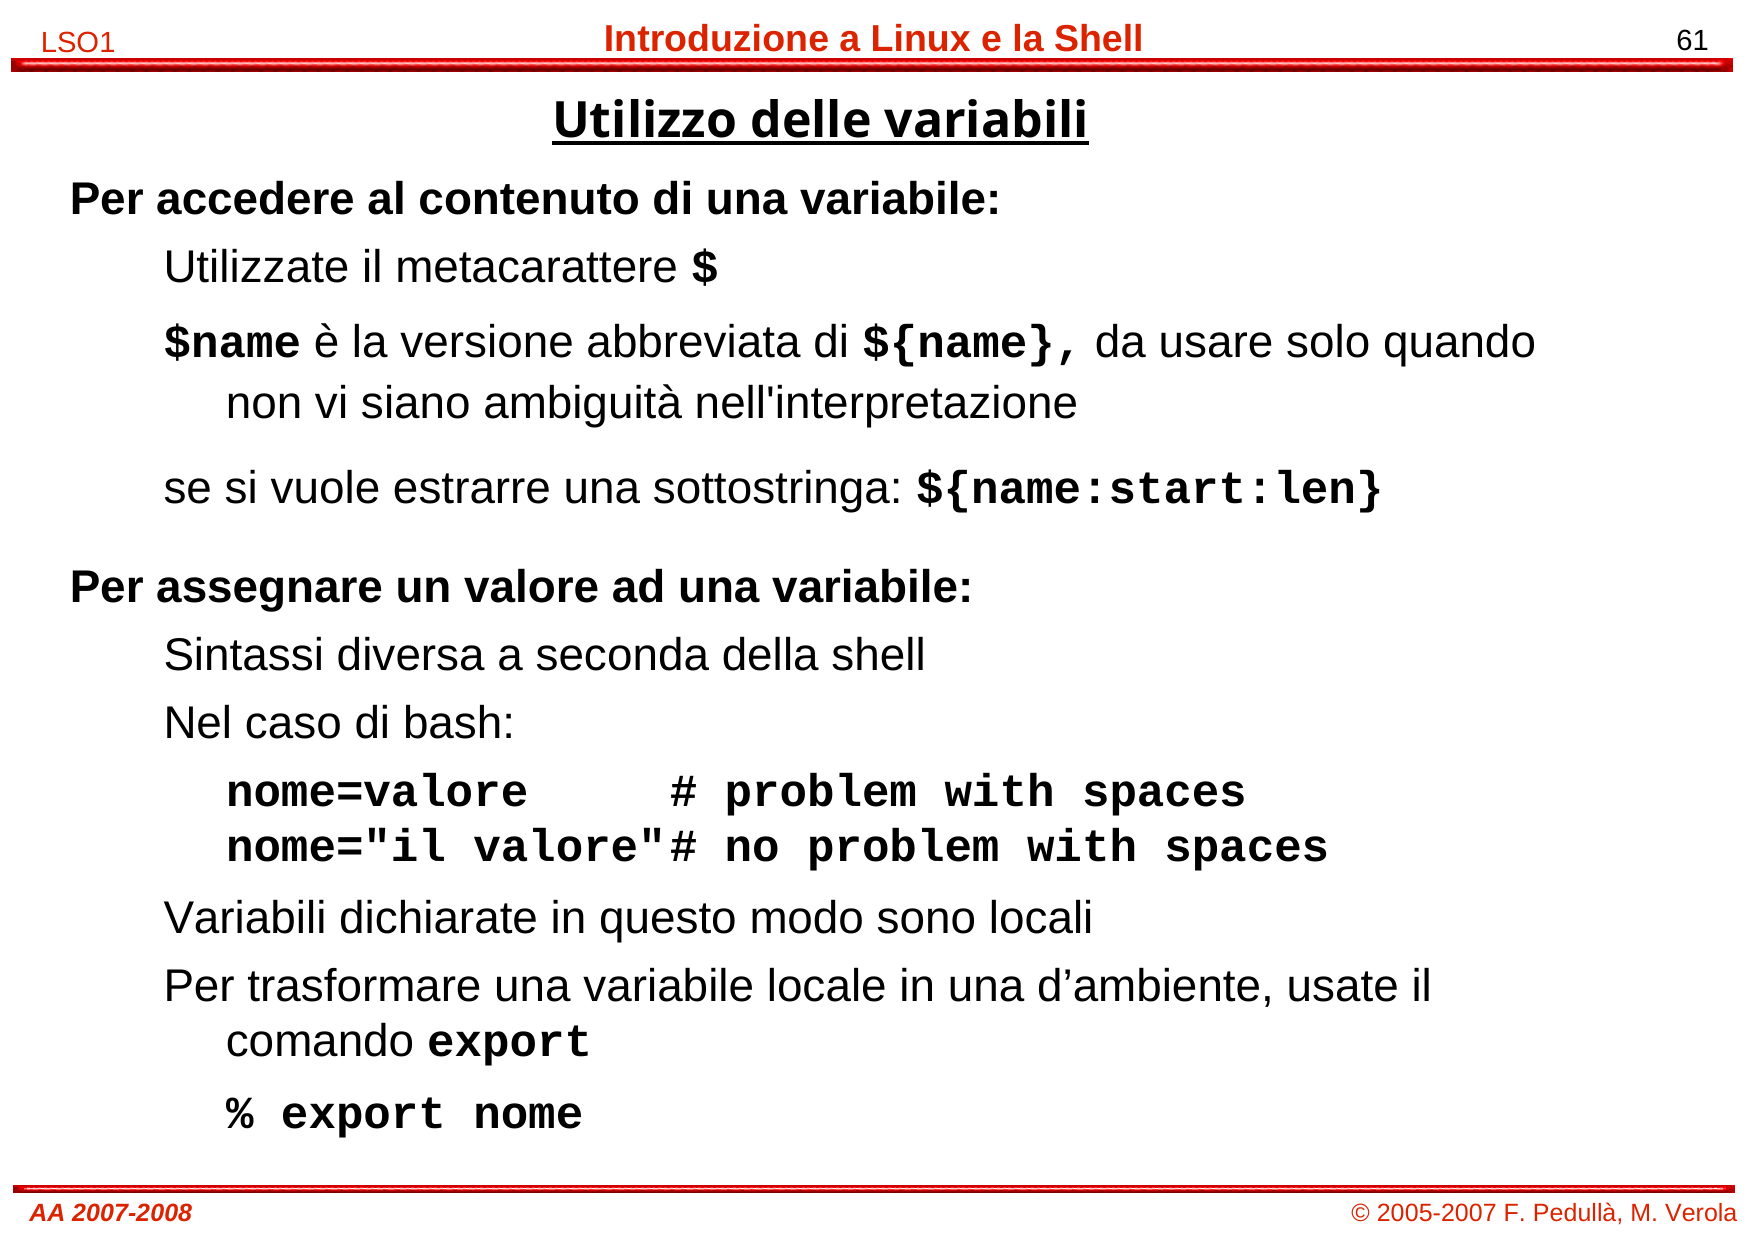

# Utilizzo delle variabili
Per accedere al contenuto di una variabile:
Utilizzate il metacarattere $
$name è la versione abbreviata di ${name}, da usare solo quando non vi siano ambiguità nell'interpretazione
se si vuole estrarre una sottostringa: ${name:start:len}
Per assegnare un valore ad una variabile:
Sintassi diversa a seconda della shell
Nel caso di bash:
	nome=valore	# problem with spaces
nome="il valore"	# no problem with spaces
Variabili dichiarate in questo modo sono locali
Per trasformare una variabile locale in una d’ambiente, usate il comando export
	% export nome